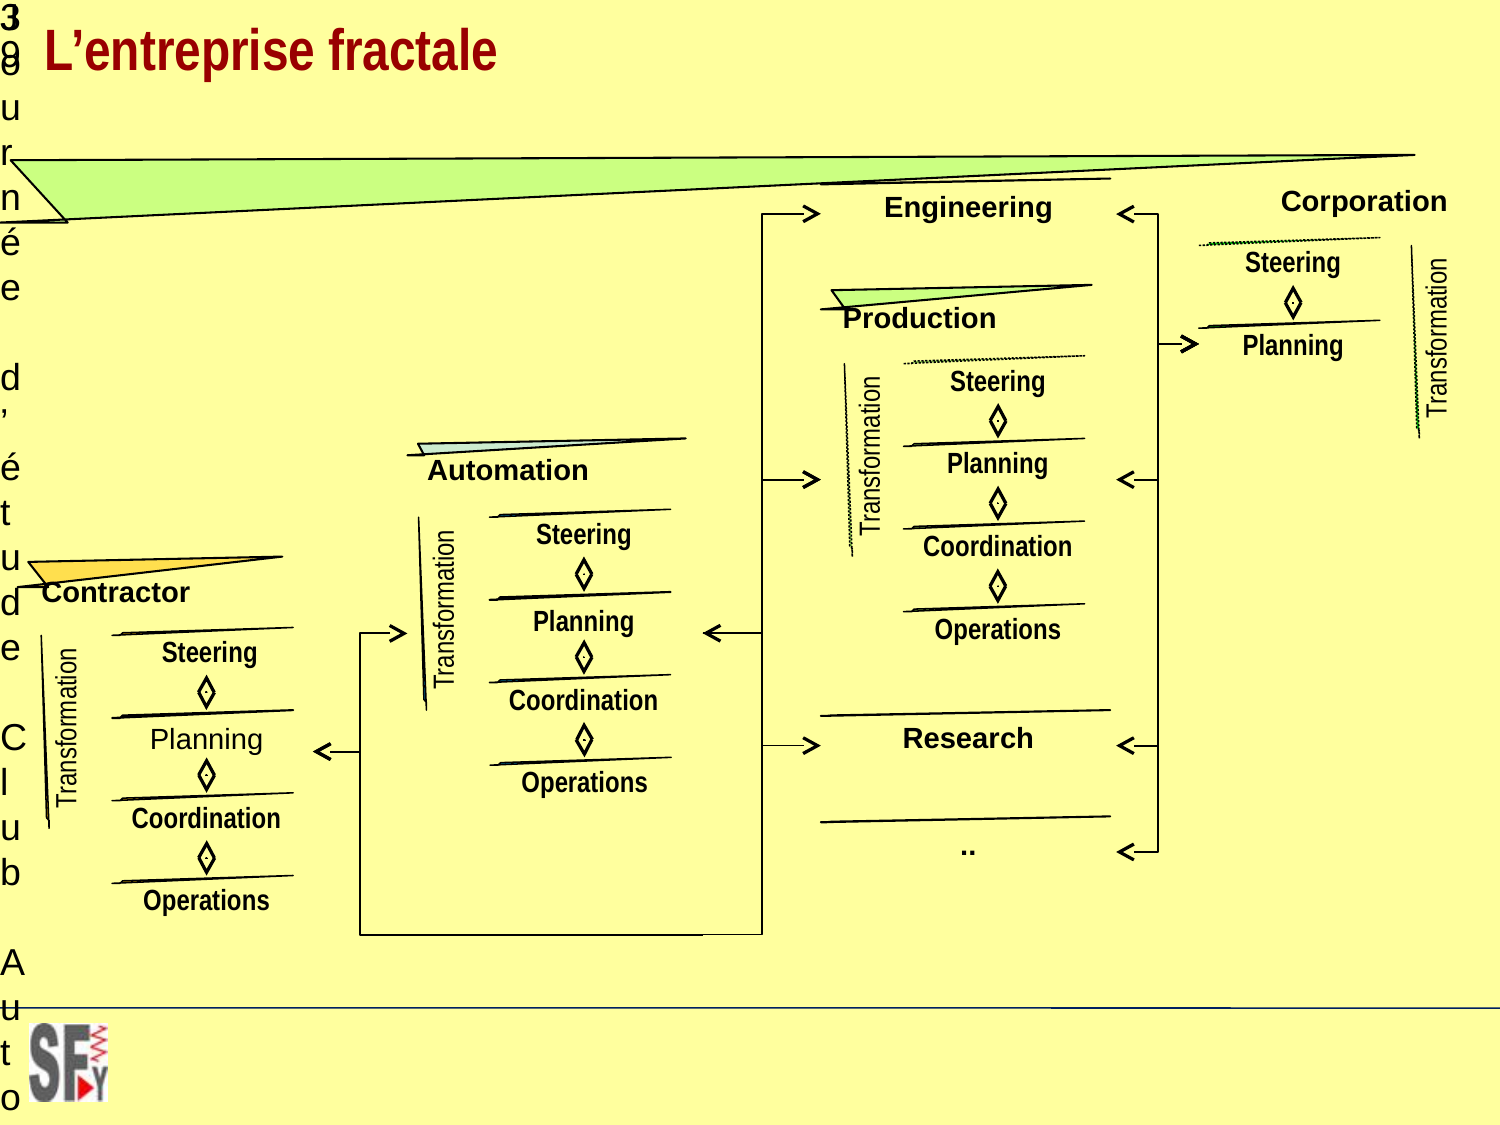

Journée d’étude Club Automation 3/10/2013 - Jean Vieille
# L’entreprise fractale
Corporation
Engineering
Steering
Production
Transformation
Planning
Steering
Transformation
Automation
Planning
Steering
Coordination
Contractor
Transformation
Planning
Operations
 Steering
Coordination
Transformation
Research
Planning
Operations
Coordination
..
Operations